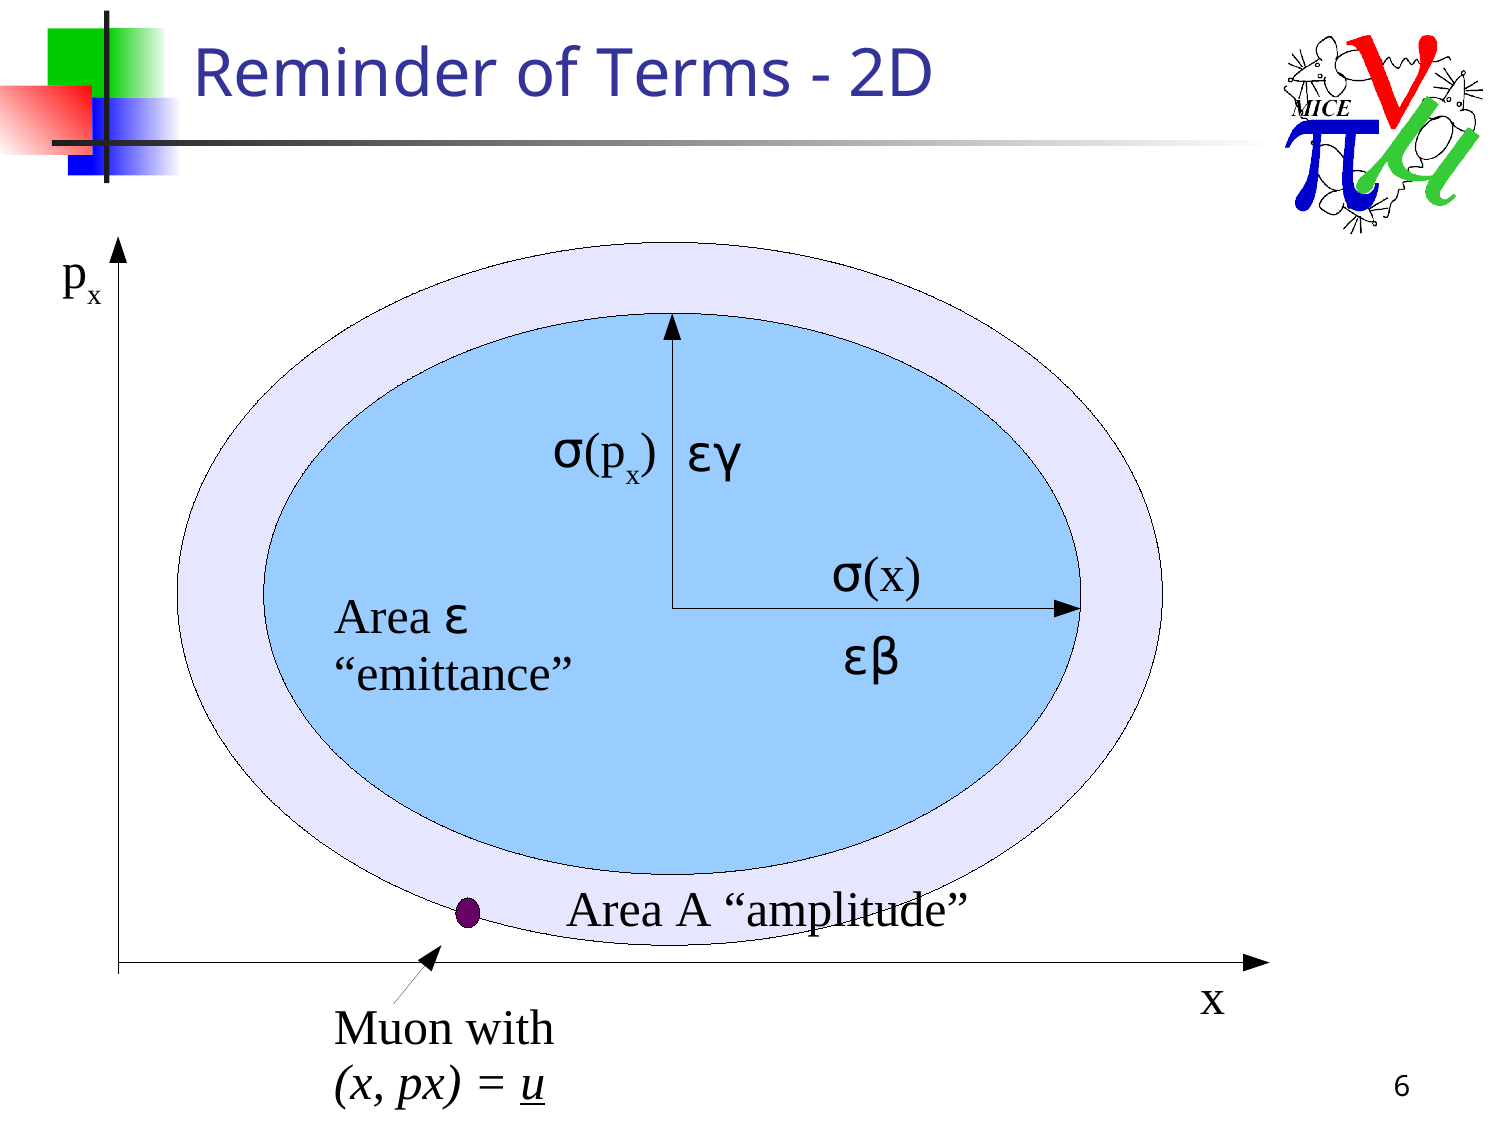

# Reminder of Terms - 2D
px
σ(px)
ɛγ
σ(x)
Area ɛ
“emittance”
ɛβ
Area A “amplitude”
x
Muon with (x, px) = u
6